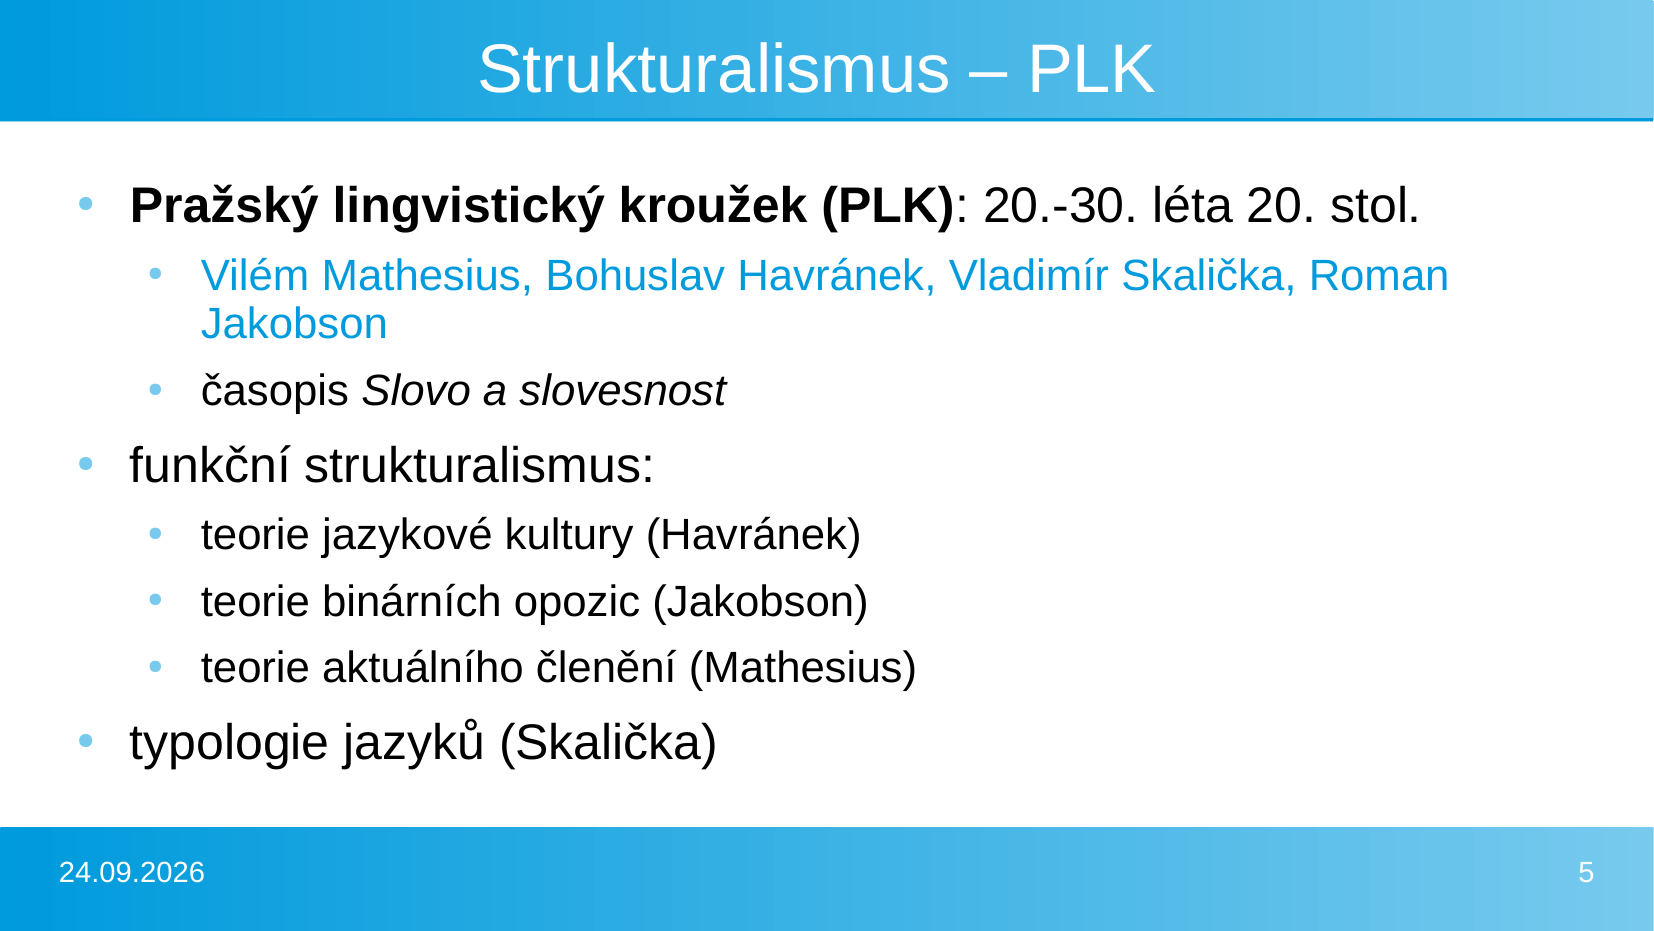

# Strukturalismus – PLK
Pražský lingvistický kroužek (PLK): 20.-30. léta 20. stol.
Vilém Mathesius, Bohuslav Havránek, Vladimír Skalička, Roman Jakobson
časopis Slovo a slovesnost
funkční strukturalismus:
teorie jazykové kultury (Havránek)
teorie binárních opozic (Jakobson)
teorie aktuálního členění (Mathesius)
typologie jazyků (Skalička)
5